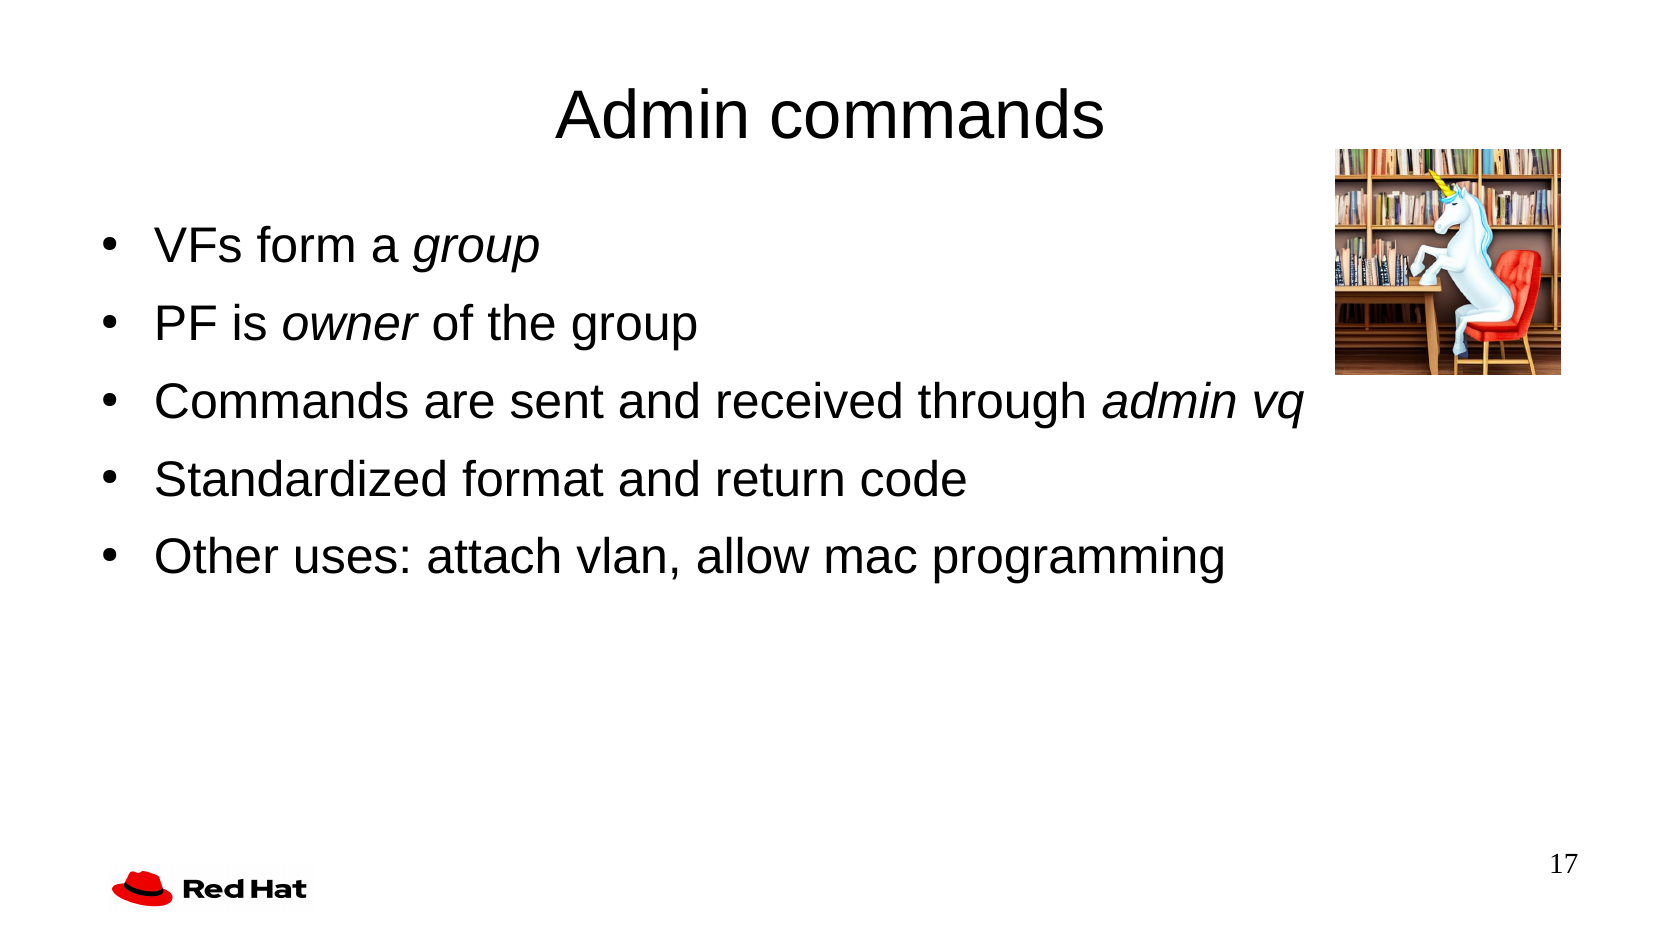

# Admin commands
VFs form a group
PF is owner of the group
Commands are sent and received through admin vq
Standardized format and return code
Other uses: attach vlan, allow mac programming
17